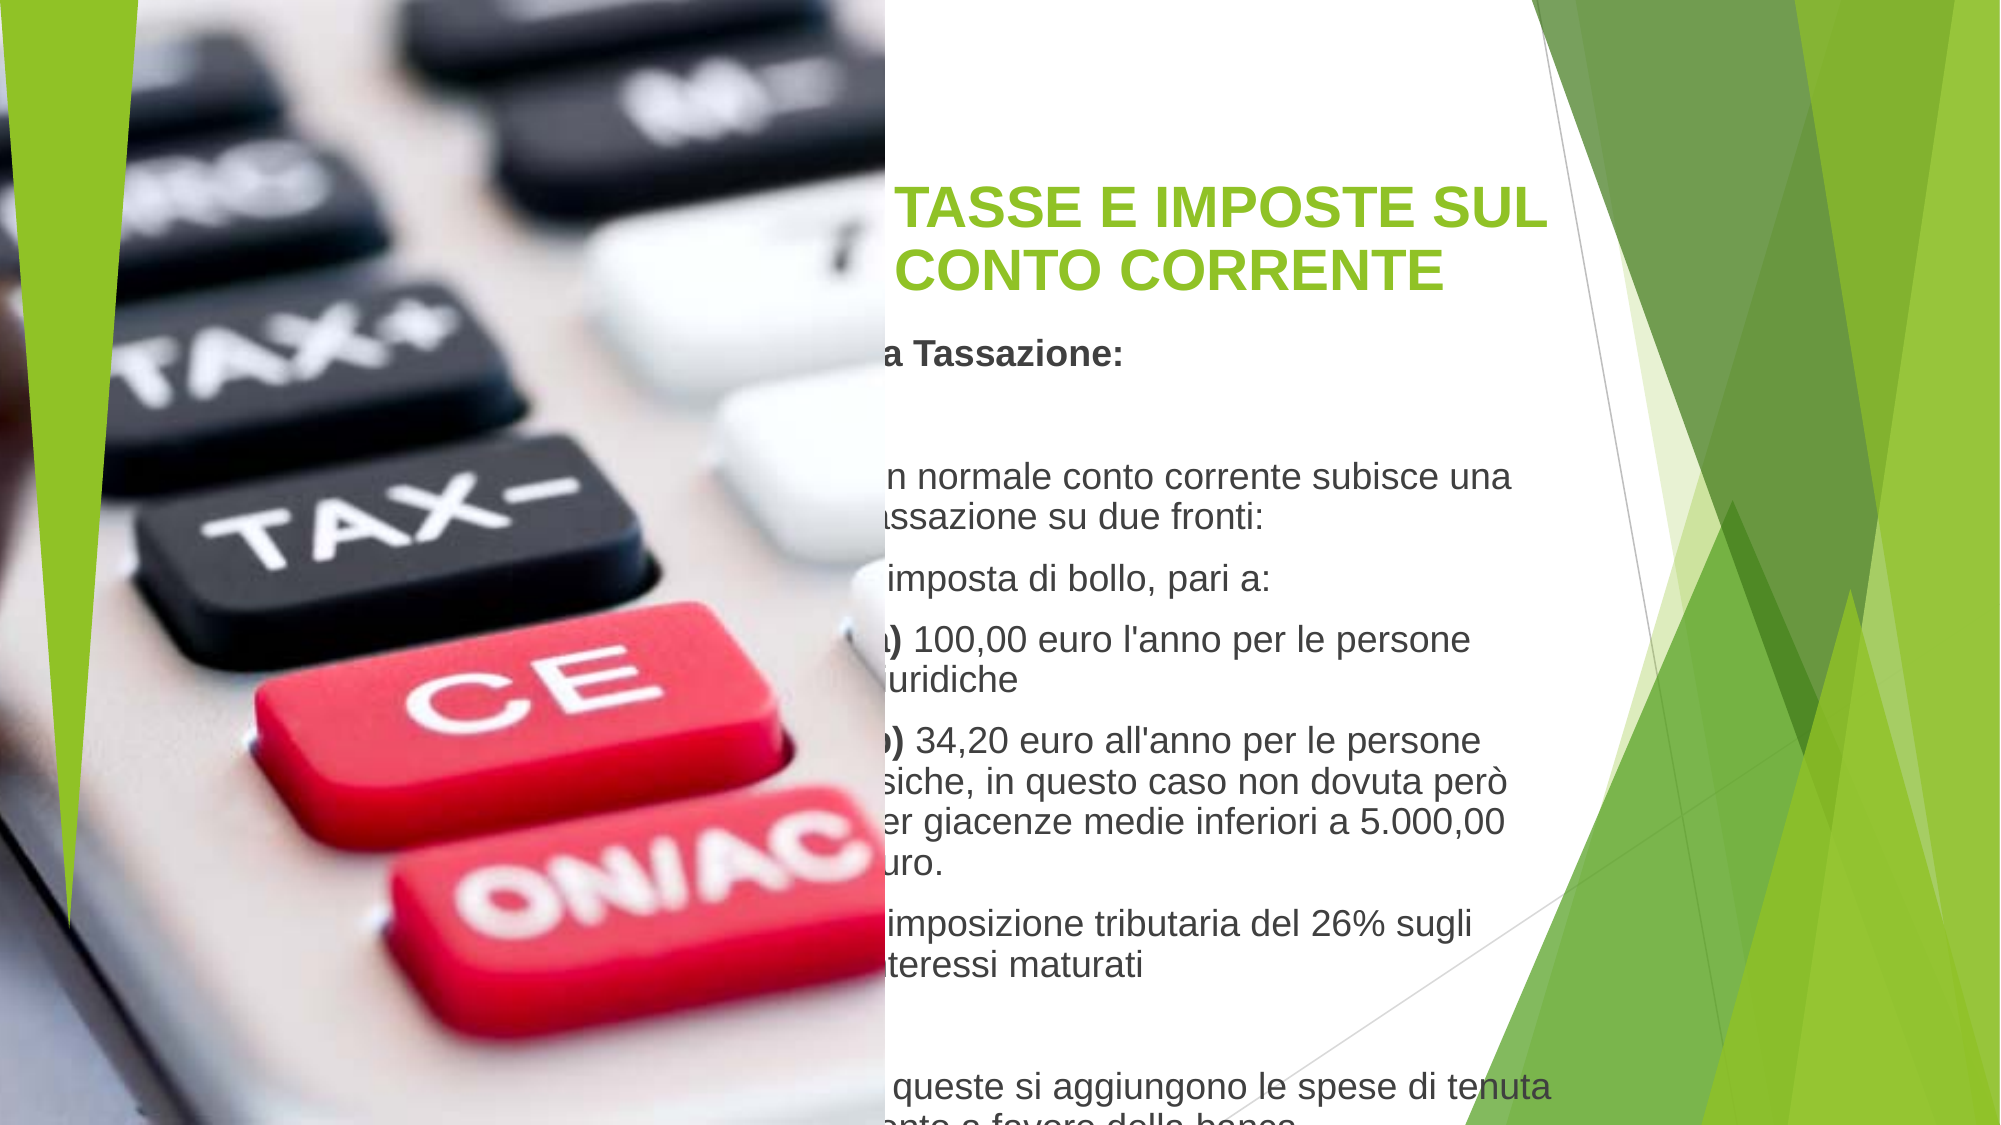

# TASSE E IMPOSTE SUL CONTO CORRENTE
La Tassazione:
Un normale conto corrente subisce una tassazione su due fronti:
L'imposta di bollo, pari a:
 a) 100,00 euro l'anno per le persone giuridiche
 b) 34,20 euro all'anno per le persone fisiche, in questo caso non dovuta però per giacenze medie inferiori a 5.000,00 euro.
L'imposizione tributaria del 26% sugli interessi maturati
A queste si aggiungono le spese di tenuta conto a favore della banca.